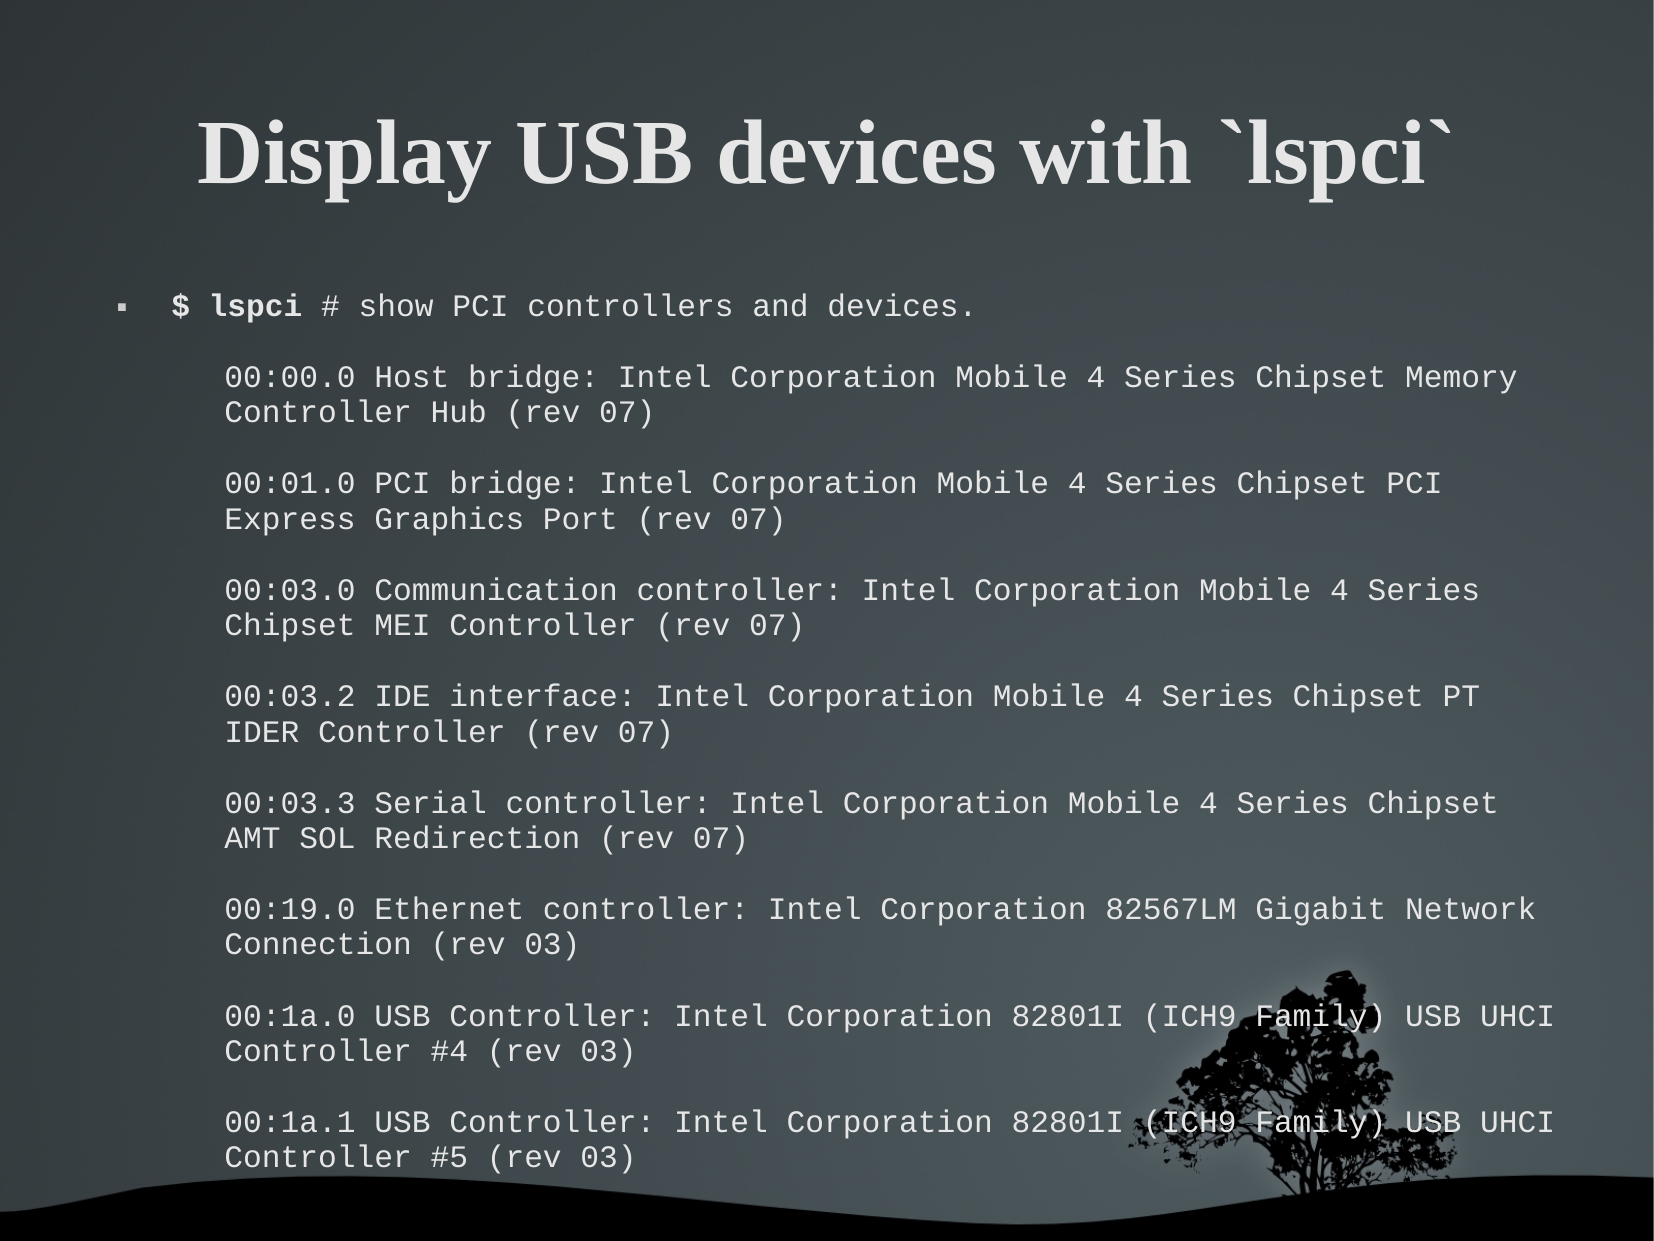

Display USB devices with `lspci`
# $ lspci # show PCI controllers and devices. 00:00.0 Host bridge: Intel Corporation Mobile 4 Series Chipset Memory Controller Hub (rev 07) 00:01.0 PCI bridge: Intel Corporation Mobile 4 Series Chipset PCI Express Graphics Port (rev 07) 00:03.0 Communication controller: Intel Corporation Mobile 4 Series Chipset MEI Controller (rev 07) 00:03.2 IDE interface: Intel Corporation Mobile 4 Series Chipset PT IDER Controller (rev 07) 00:03.3 Serial controller: Intel Corporation Mobile 4 Series Chipset AMT SOL Redirection (rev 07) 00:19.0 Ethernet controller: Intel Corporation 82567LM Gigabit Network Connection (rev 03) 00:1a.0 USB Controller: Intel Corporation 82801I (ICH9 Family) USB UHCI Controller #4 (rev 03) 00:1a.1 USB Controller: Intel Corporation 82801I (ICH9 Family) USB UHCI Controller #5 (rev 03)